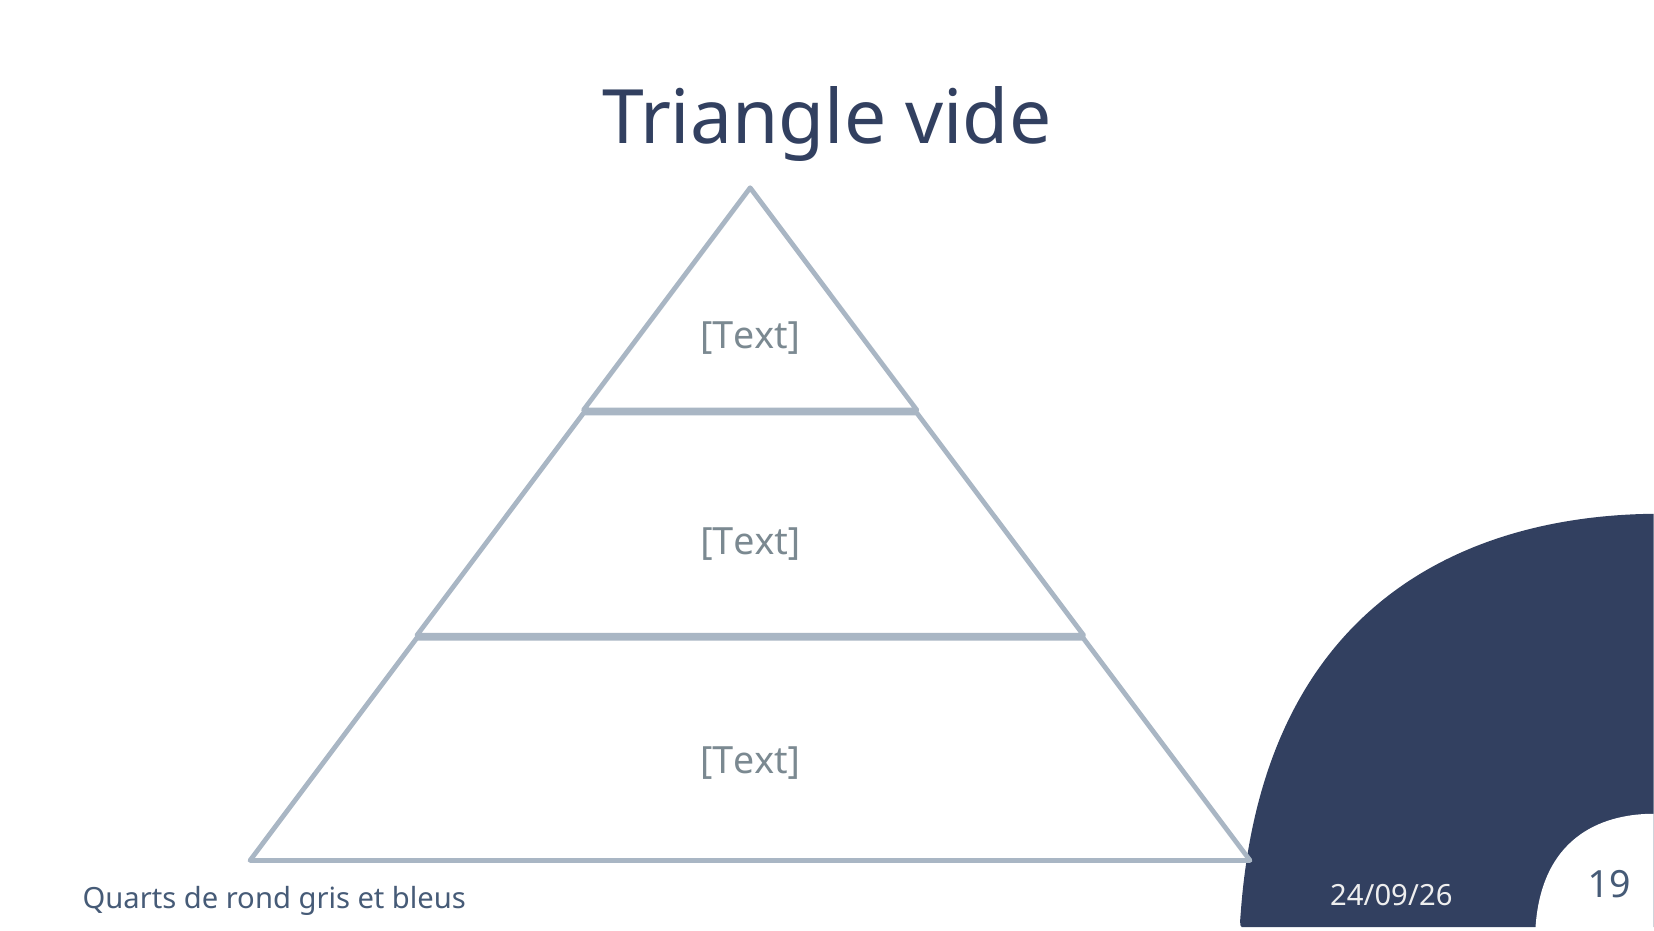

# Triangle vide
[Text]
[Text]
[Text]
19
Quarts de rond gris et bleus